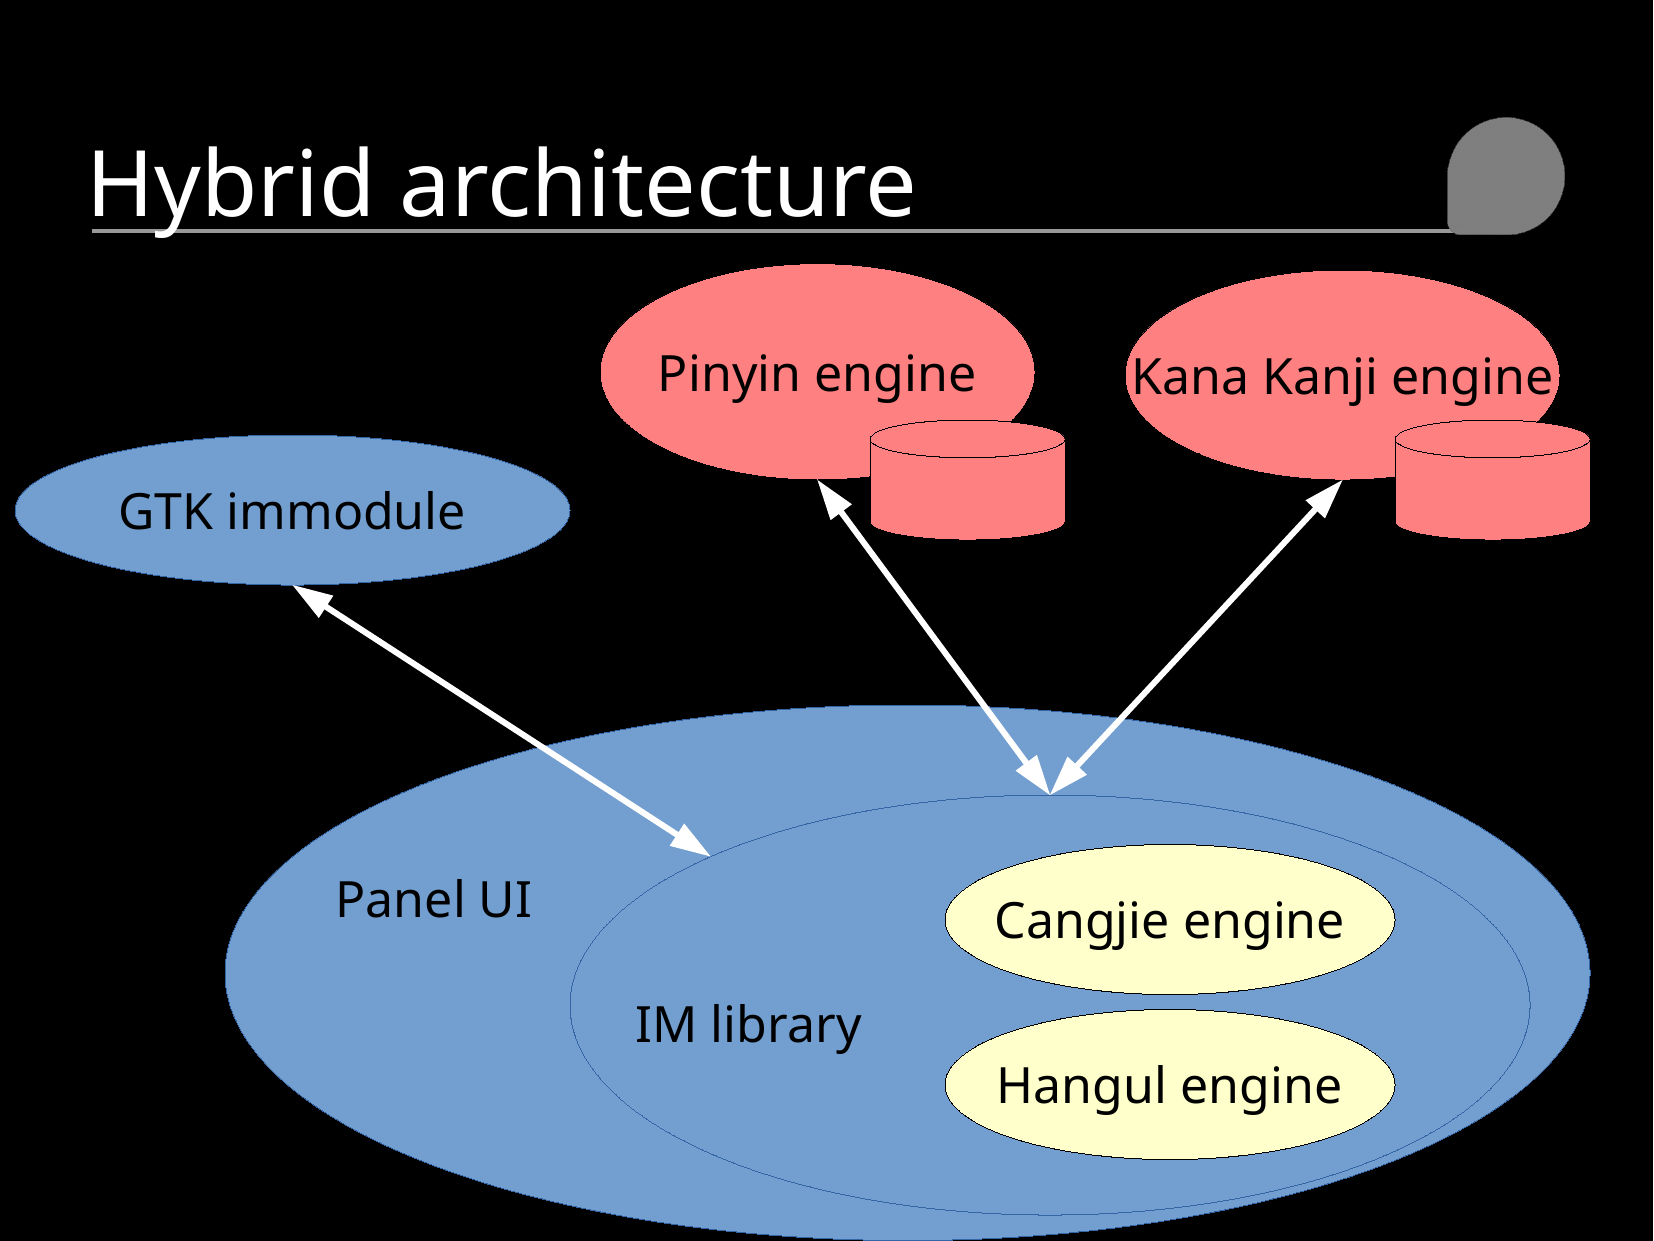

# Hybrid architecture
Pinyin engine
Kana Kanji engine
GTK immodule
gnome-shell
Cangjie engine
Panel UI
IM library
Hangul engine